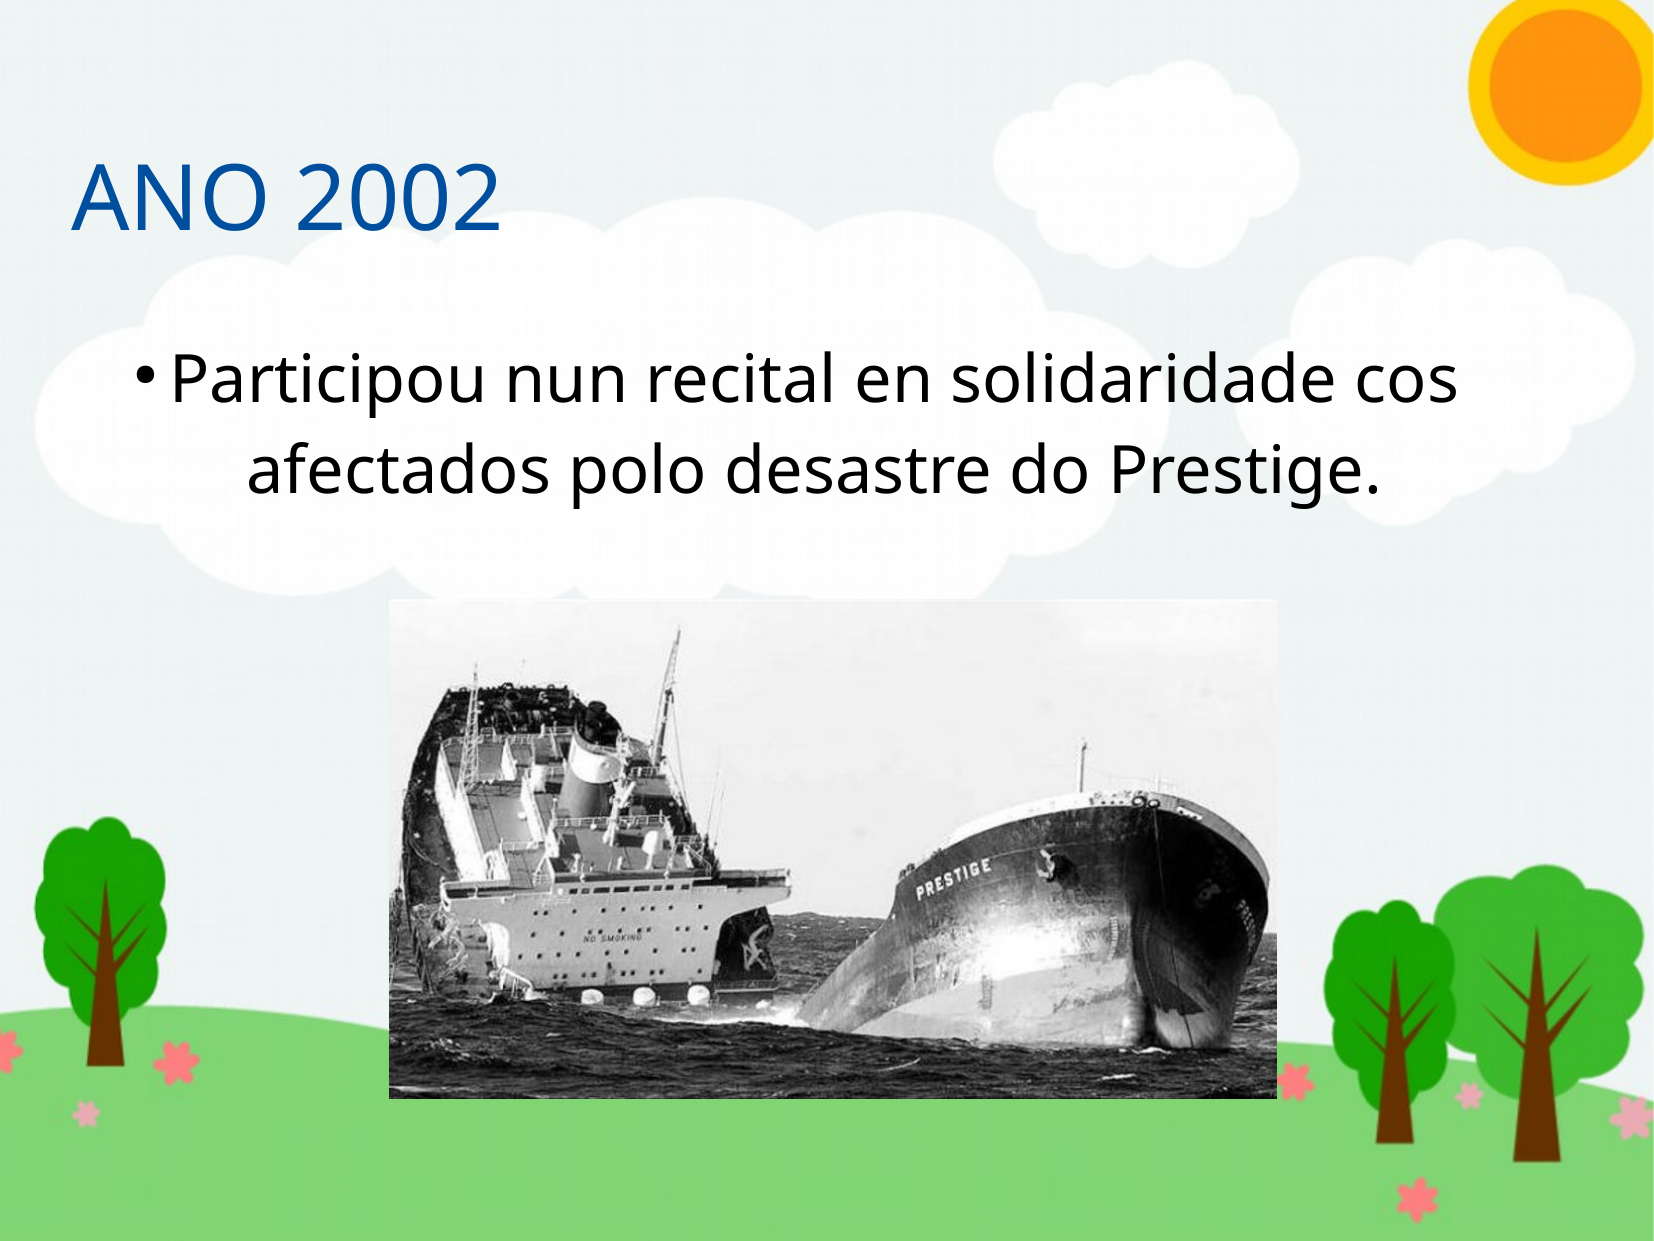

ANO 2002
# Participou nun recital en solidaridade cos afectados polo desastre do Prestige.